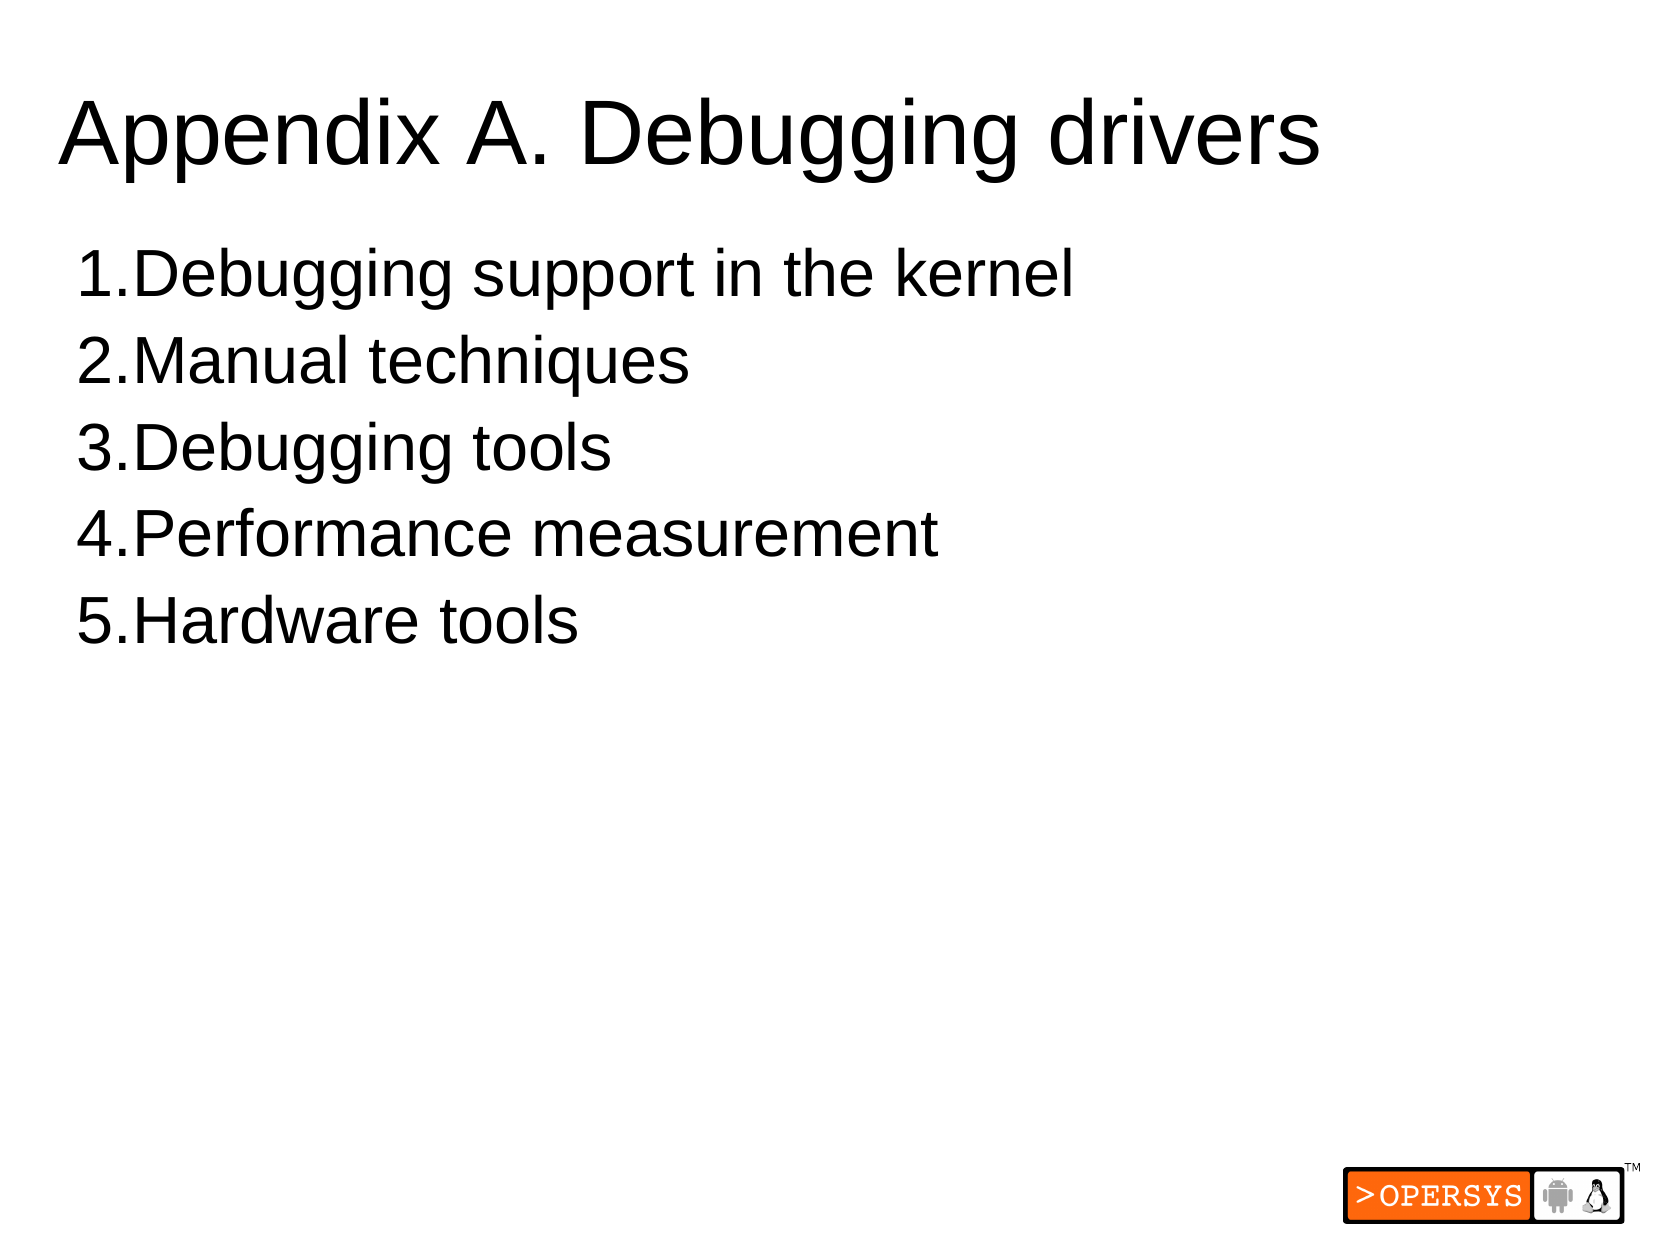

# Appendix A. Debugging drivers
Debugging support in the kernel
Manual techniques
Debugging tools
Performance measurement
Hardware tools